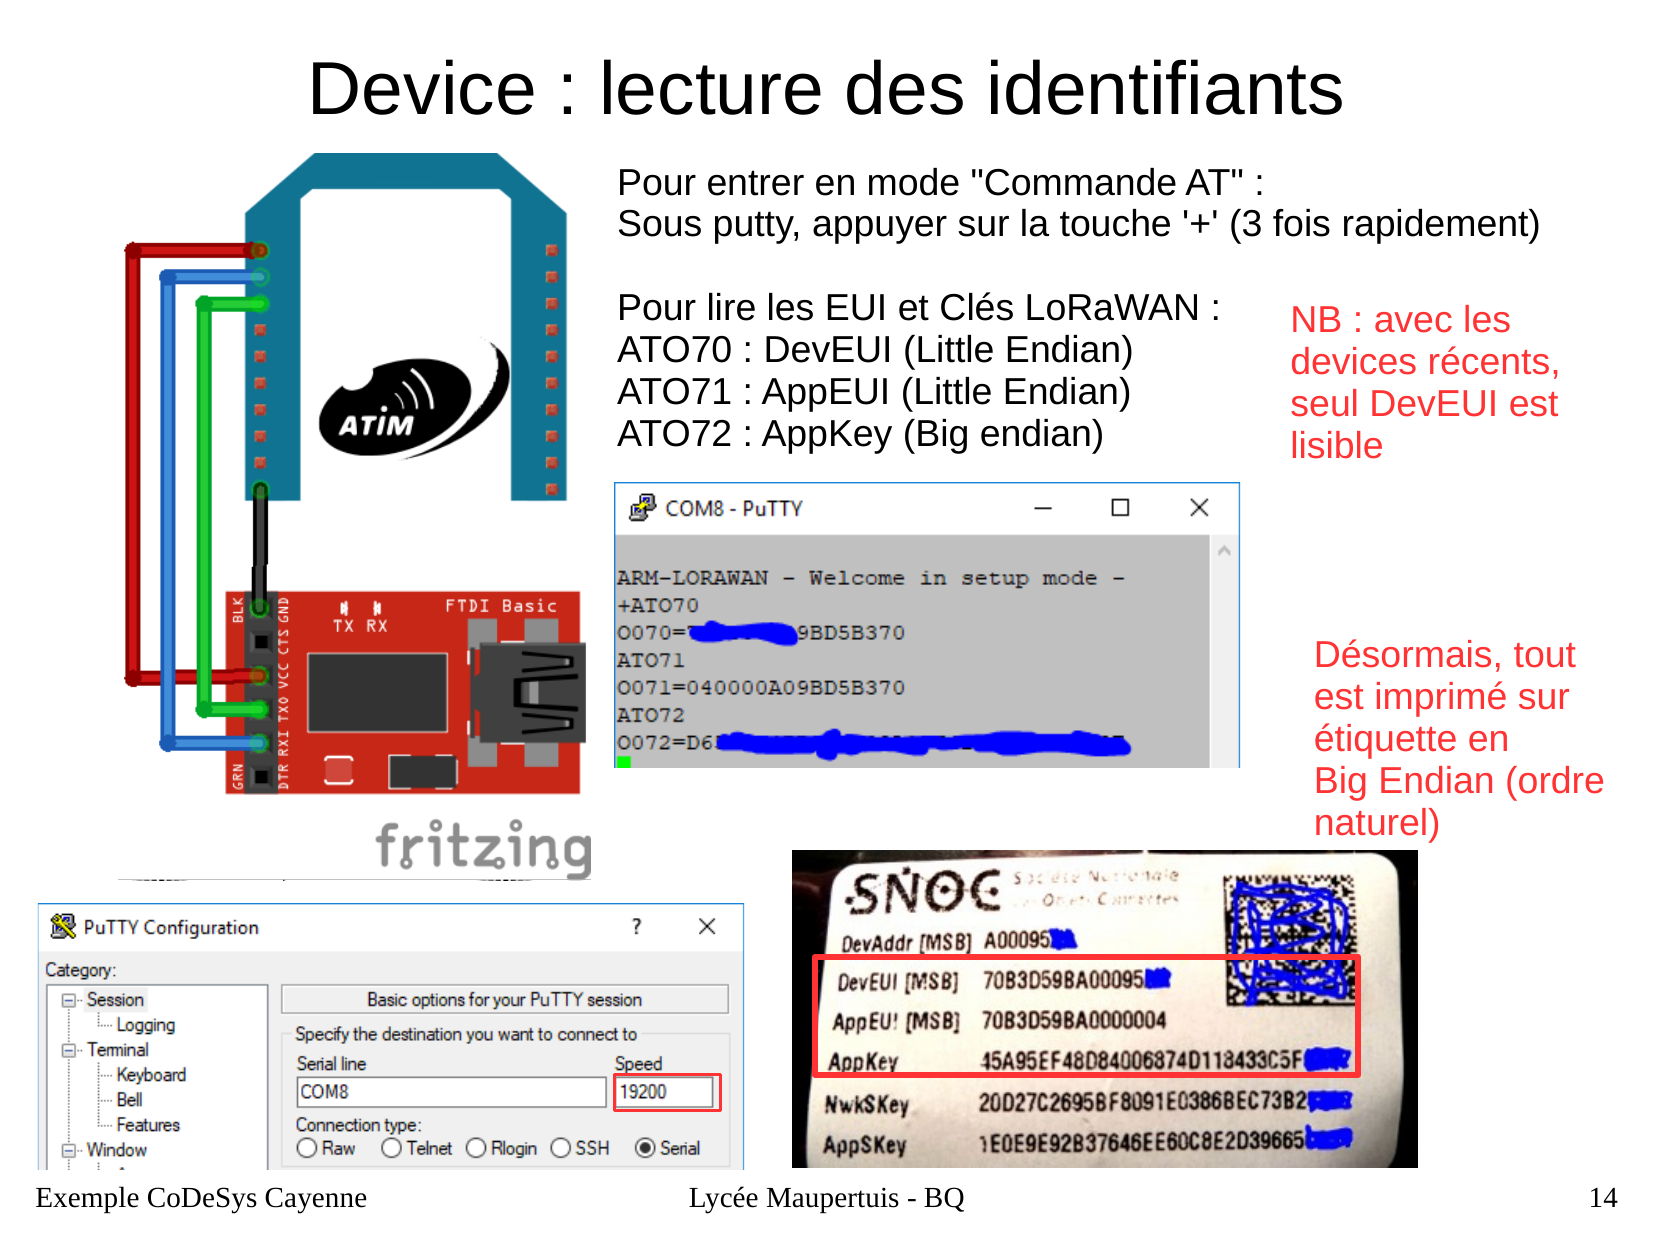

# Device : lecture des identifiants
Pour entrer en mode "Commande AT" :
Sous putty, appuyer sur la touche '+' (3 fois rapidement)
Pour lire les EUI et Clés LoRaWAN :
ATO70 : DevEUI (Little Endian)
ATO71 : AppEUI (Little Endian)
ATO72 : AppKey (Big endian)
NB : avec les devices récents, seul DevEUI est lisible
Désormais, tout est imprimé sur étiquette en
Big Endian (ordre naturel)
Exemple CoDeSys Cayenne
Lycée Maupertuis - BQ
14